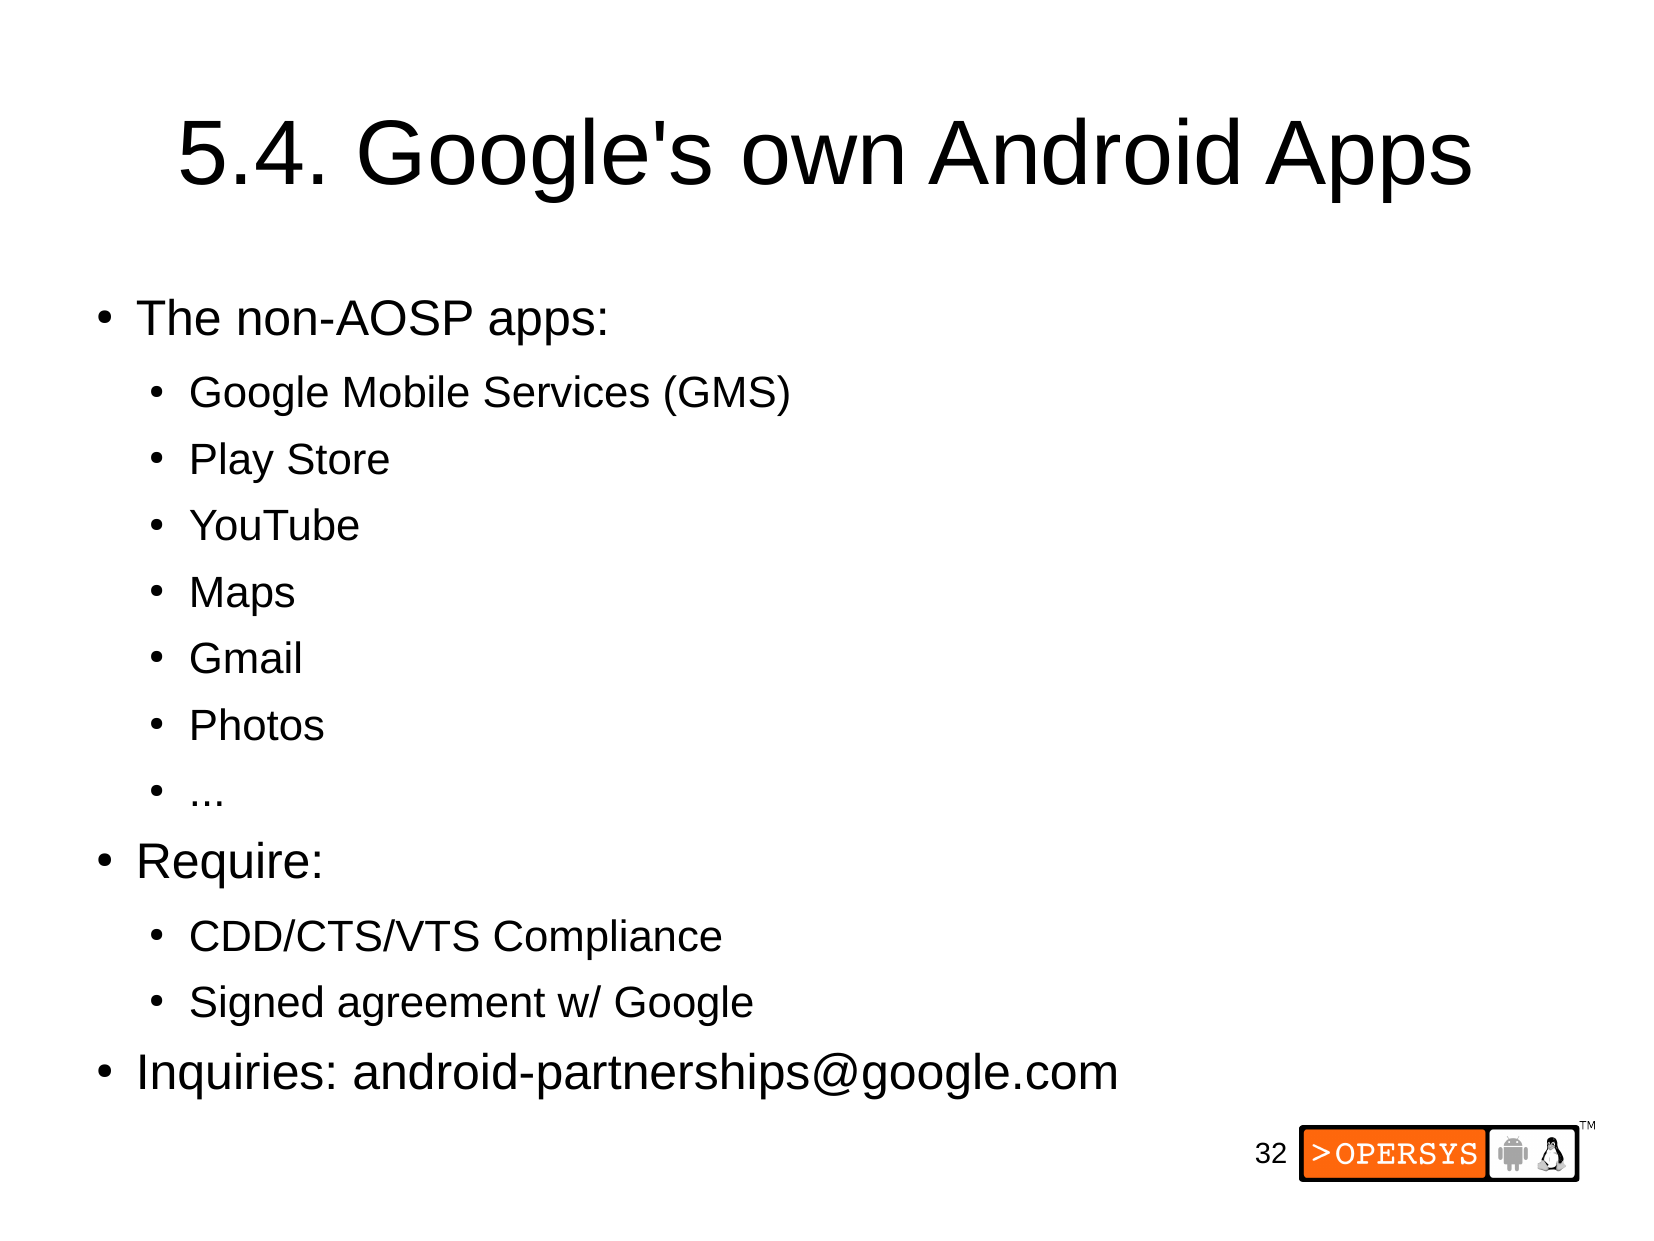

# 5.4. Google's own Android Apps
The non-AOSP apps:
Google Mobile Services (GMS)
Play Store
YouTube
Maps
Gmail
Photos
...
Require:
CDD/CTS/VTS Compliance
Signed agreement w/ Google
Inquiries: android-partnerships@google.com